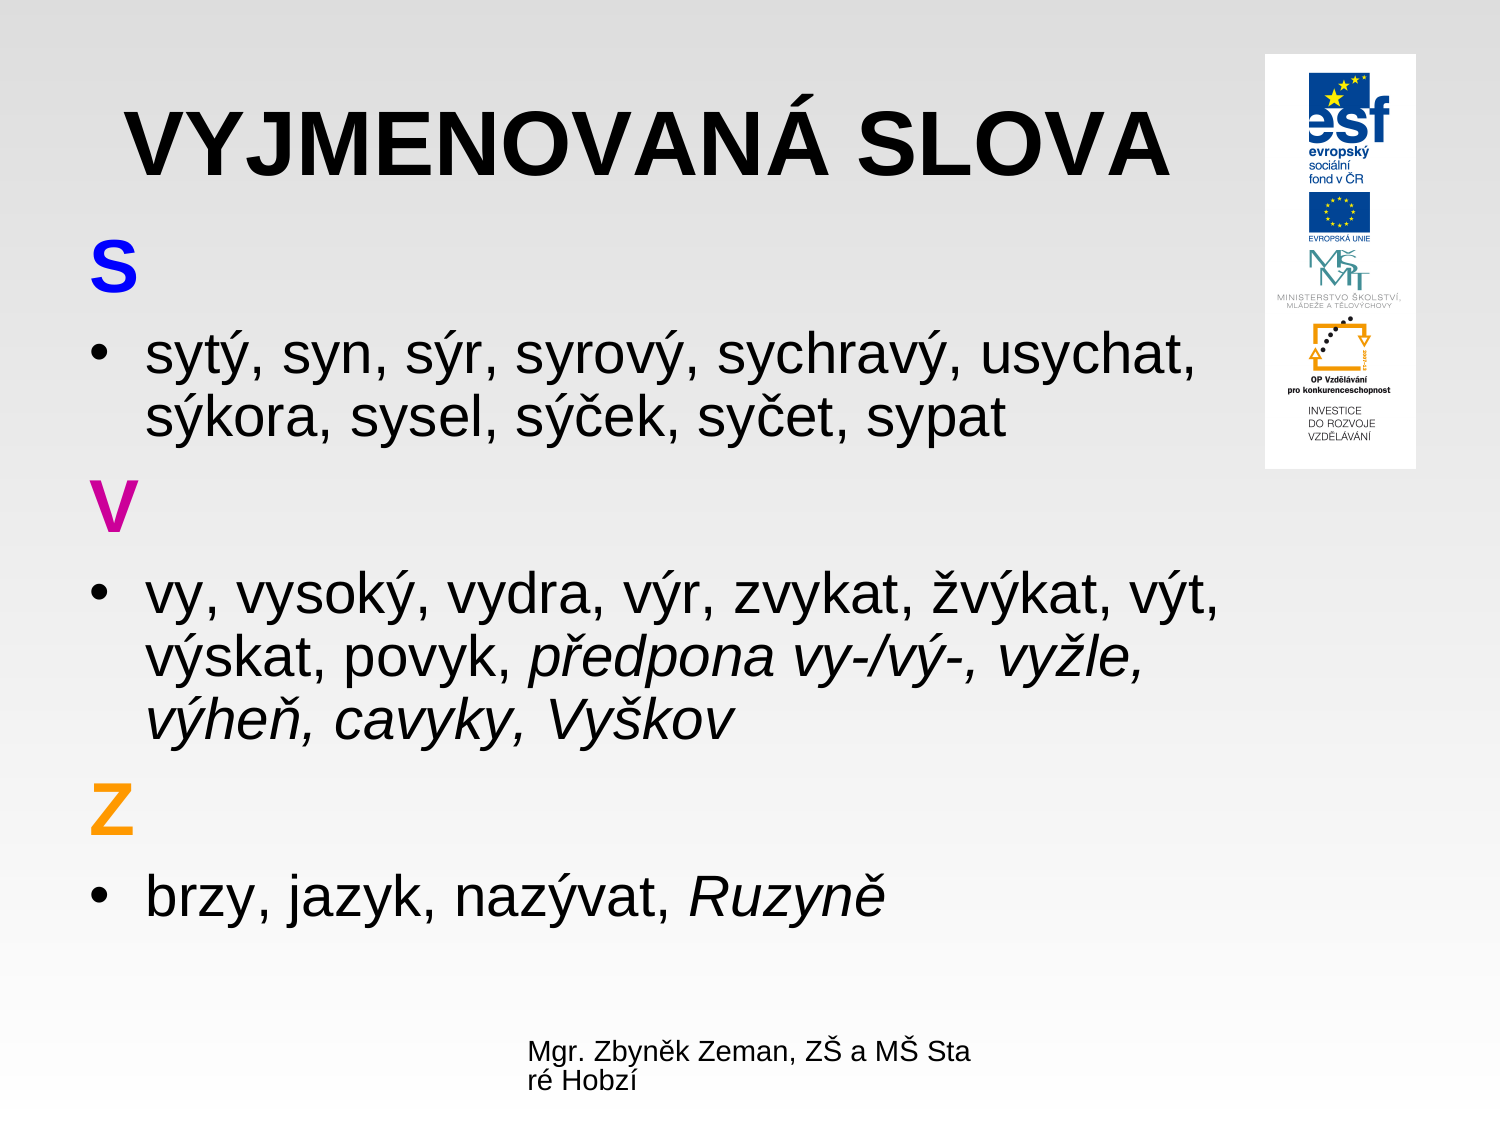

# VYJMENOVANÁ SLOVA
S
sytý, syn, sýr, syrový, sychravý, usychat, sýkora, sysel, sýček, syčet, sypat
V
vy, vysoký, vydra, výr, zvykat, žvýkat, výt, výskat, povyk, předpona vy-/vý-, vyžle, výheň, cavyky, Vyškov
Z
brzy, jazyk, nazývat, Ruzyně
Mgr. Zbyněk Zeman, ZŠ a MŠ Staré Hobzí